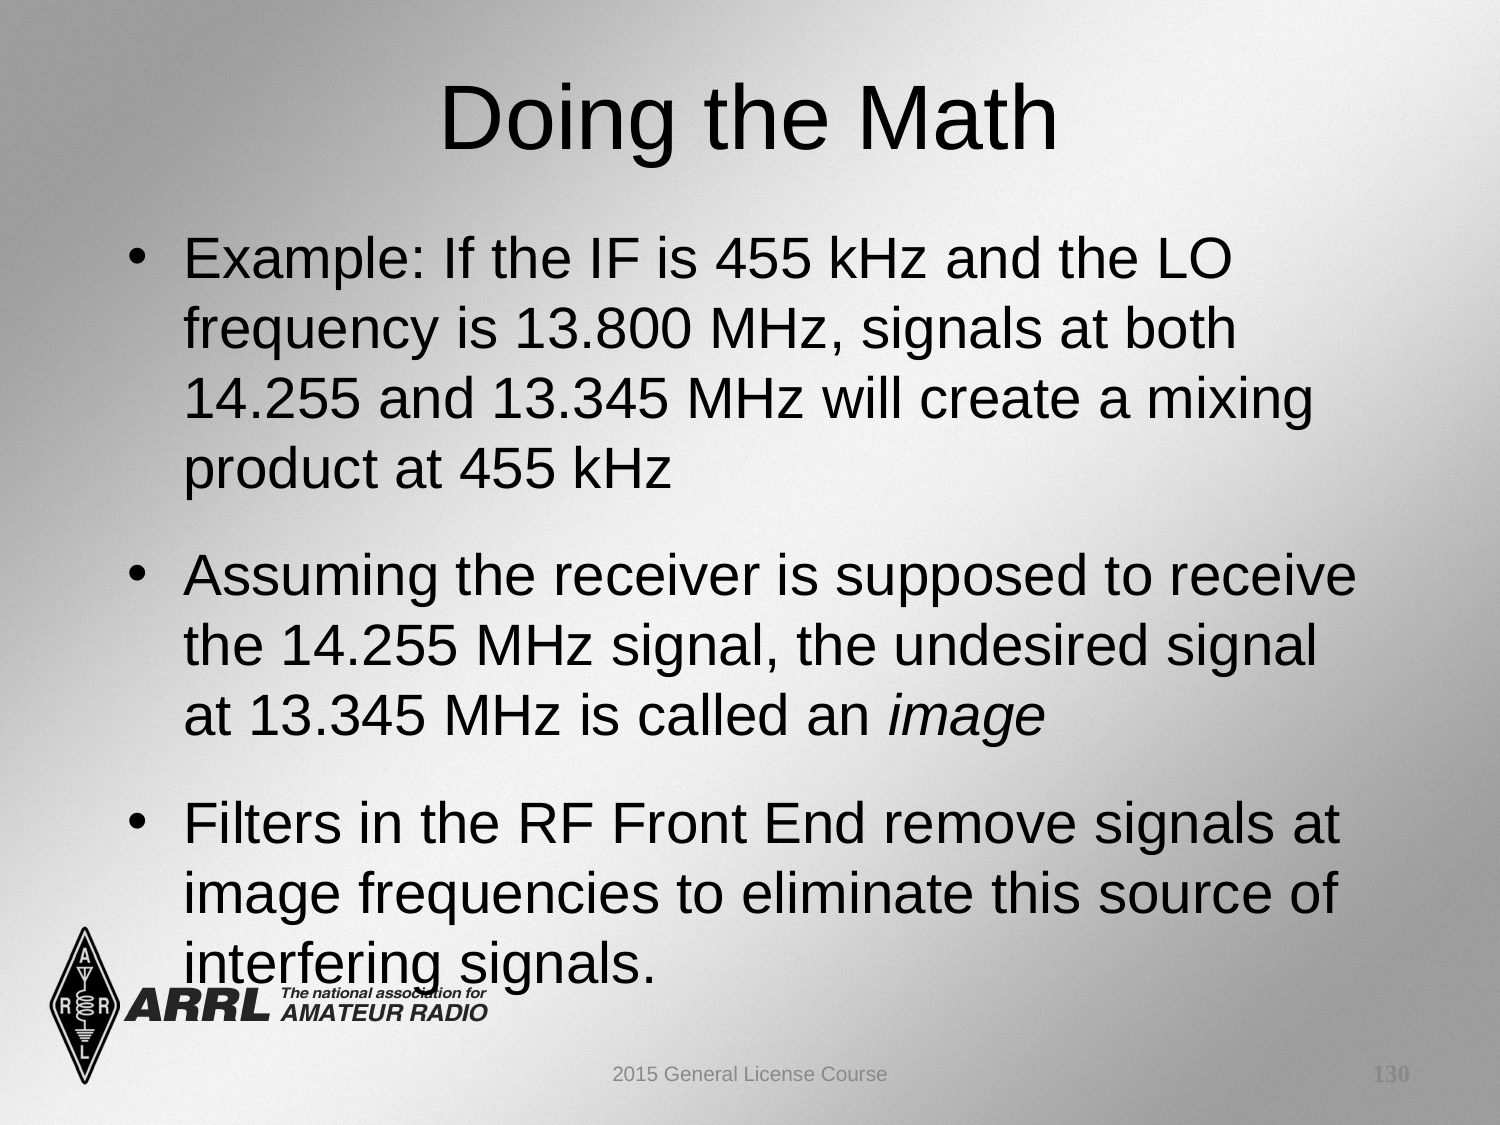

Doing the Math
Example: If the IF is 455 kHz and the LO frequency is 13.800 MHz, signals at both 14.255 and 13.345 MHz will create a mixing product at 455 kHz
Assuming the receiver is supposed to receive the 14.255 MHz signal, the undesired signal at 13.345 MHz is called an image
Filters in the RF Front End remove signals at image frequencies to eliminate this source of interfering signals.
2015 General License Course